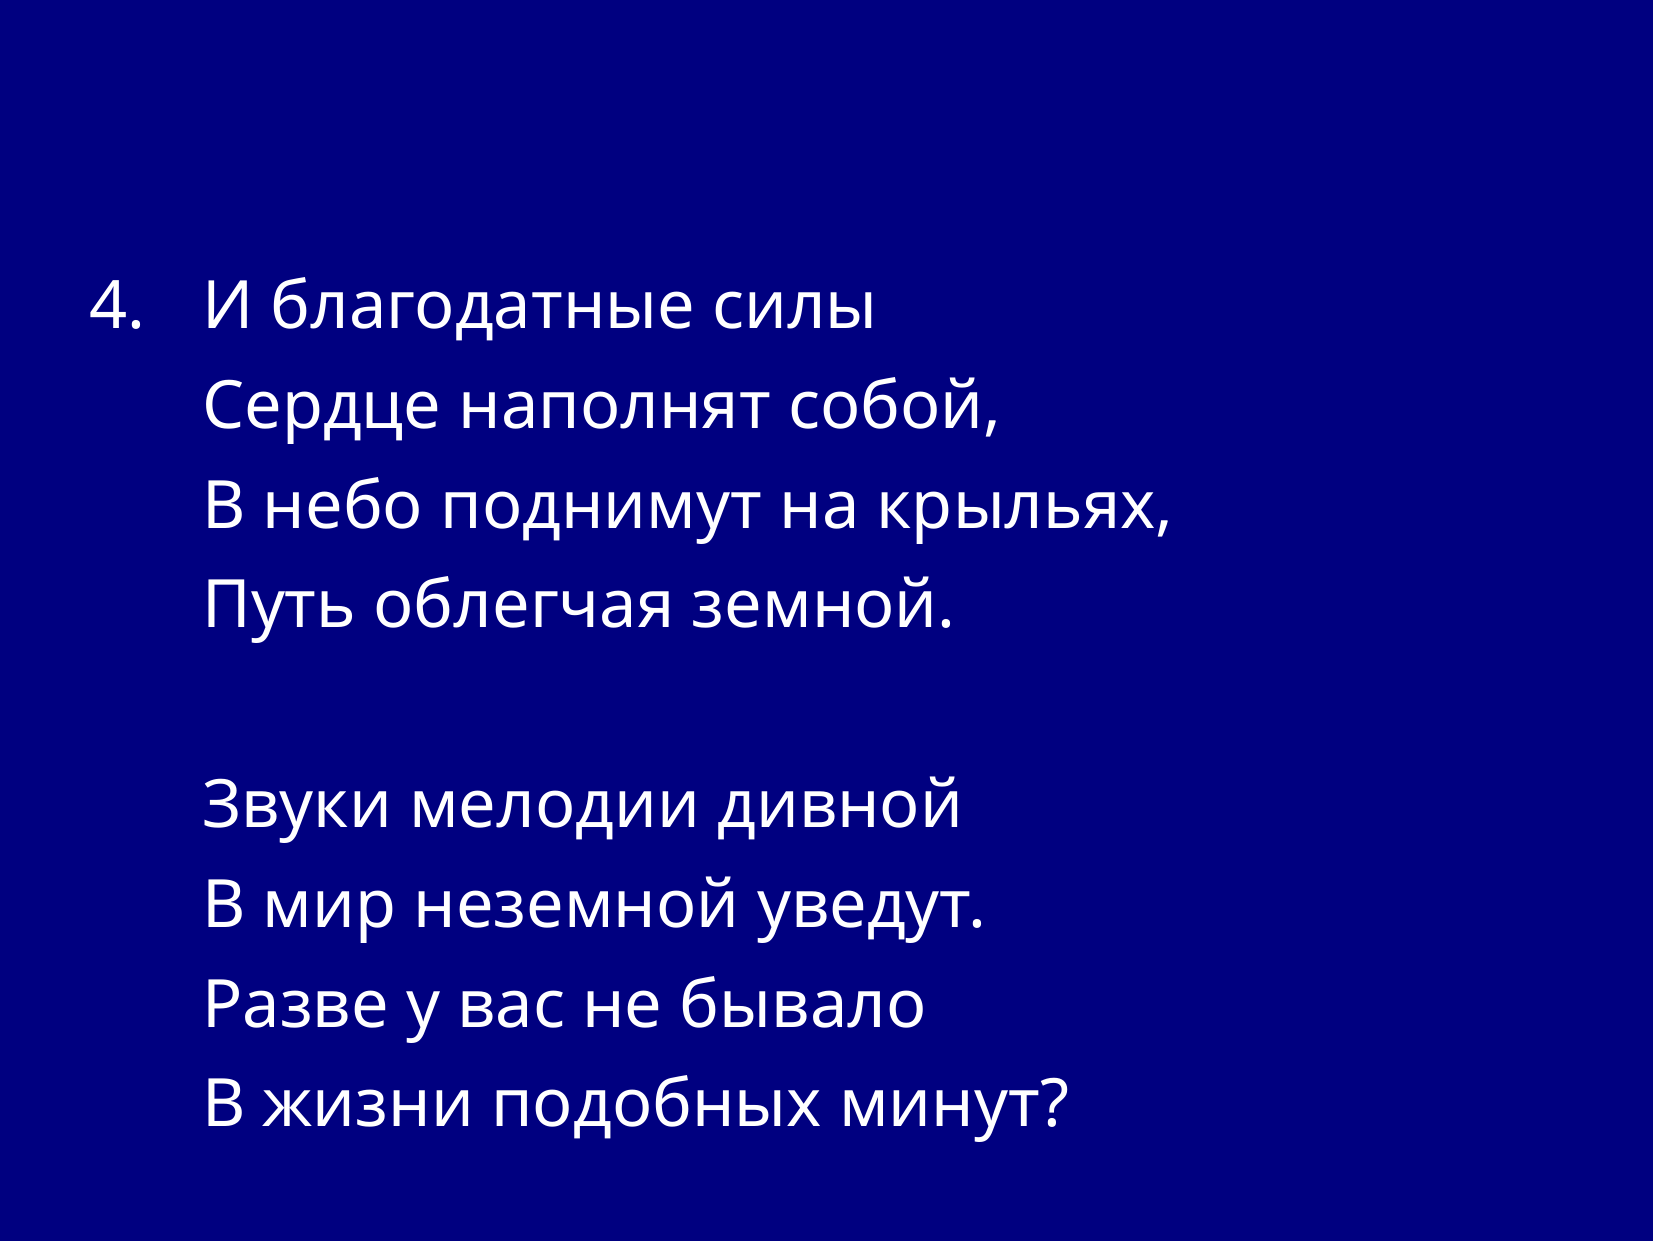

4.	И благодатные силы
	Сердце наполнят собой,
	В небо поднимут на крыльях,
	Путь облегчая земной.
	Звуки мелодии дивной
	В мир неземной уведут.
	Разве у вас не бывало
	В жизни подобных минут?